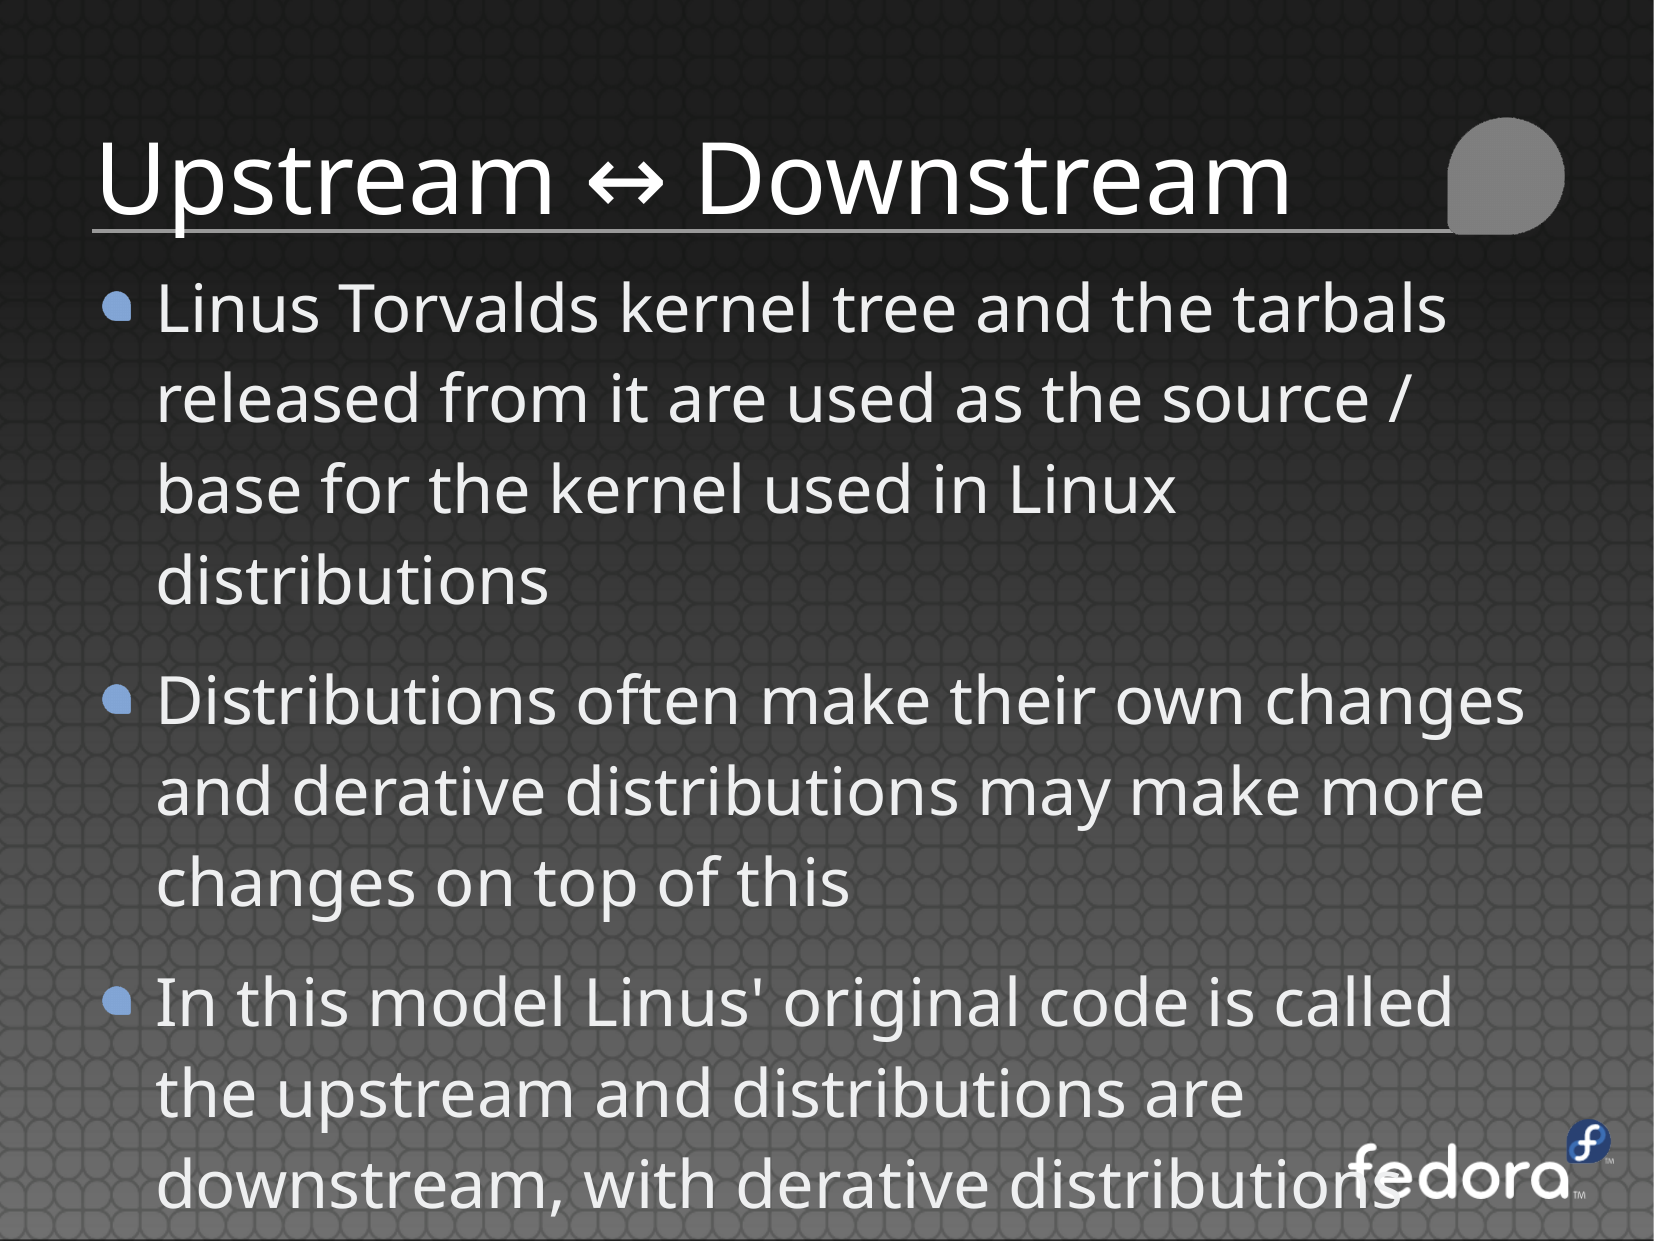

Upstream ↔ Downstream
# Linus Torvalds kernel tree and the tarbals released from it are used as the source / base for the kernel used in Linux distributions
Distributions often make their own changes and derative distributions may make more changes on top of this
In this model Linus' original code is called the upstream and distributions are downstream, with derative distributions being downstream of the downstream